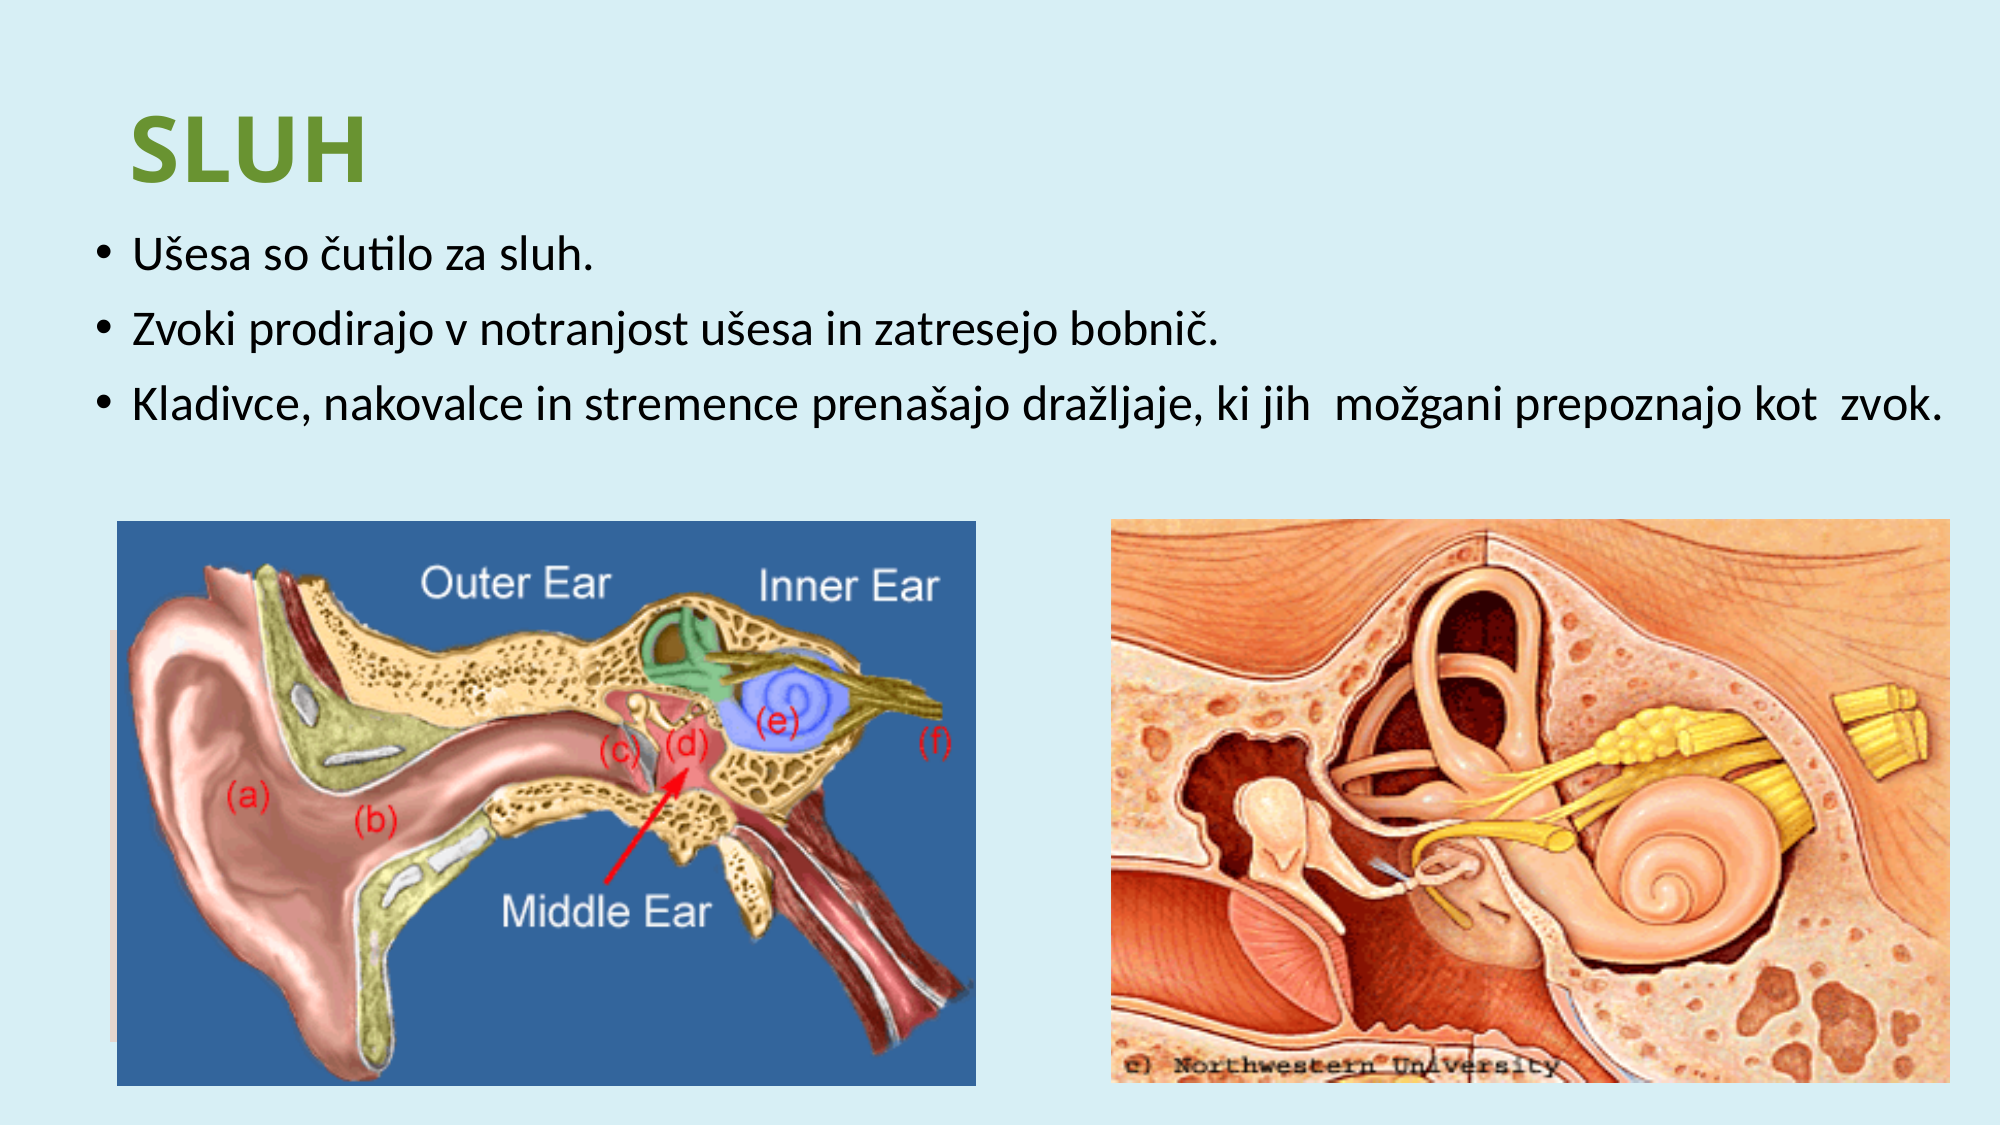

# SLUH
Ušesa so čutilo za sluh.
Zvoki prodirajo v notranjost ušesa in zatresejo bobnič.
Kladivce, nakovalce in stremence prenašajo dražljaje, ki jih možgani prepoznajo kot zvok.